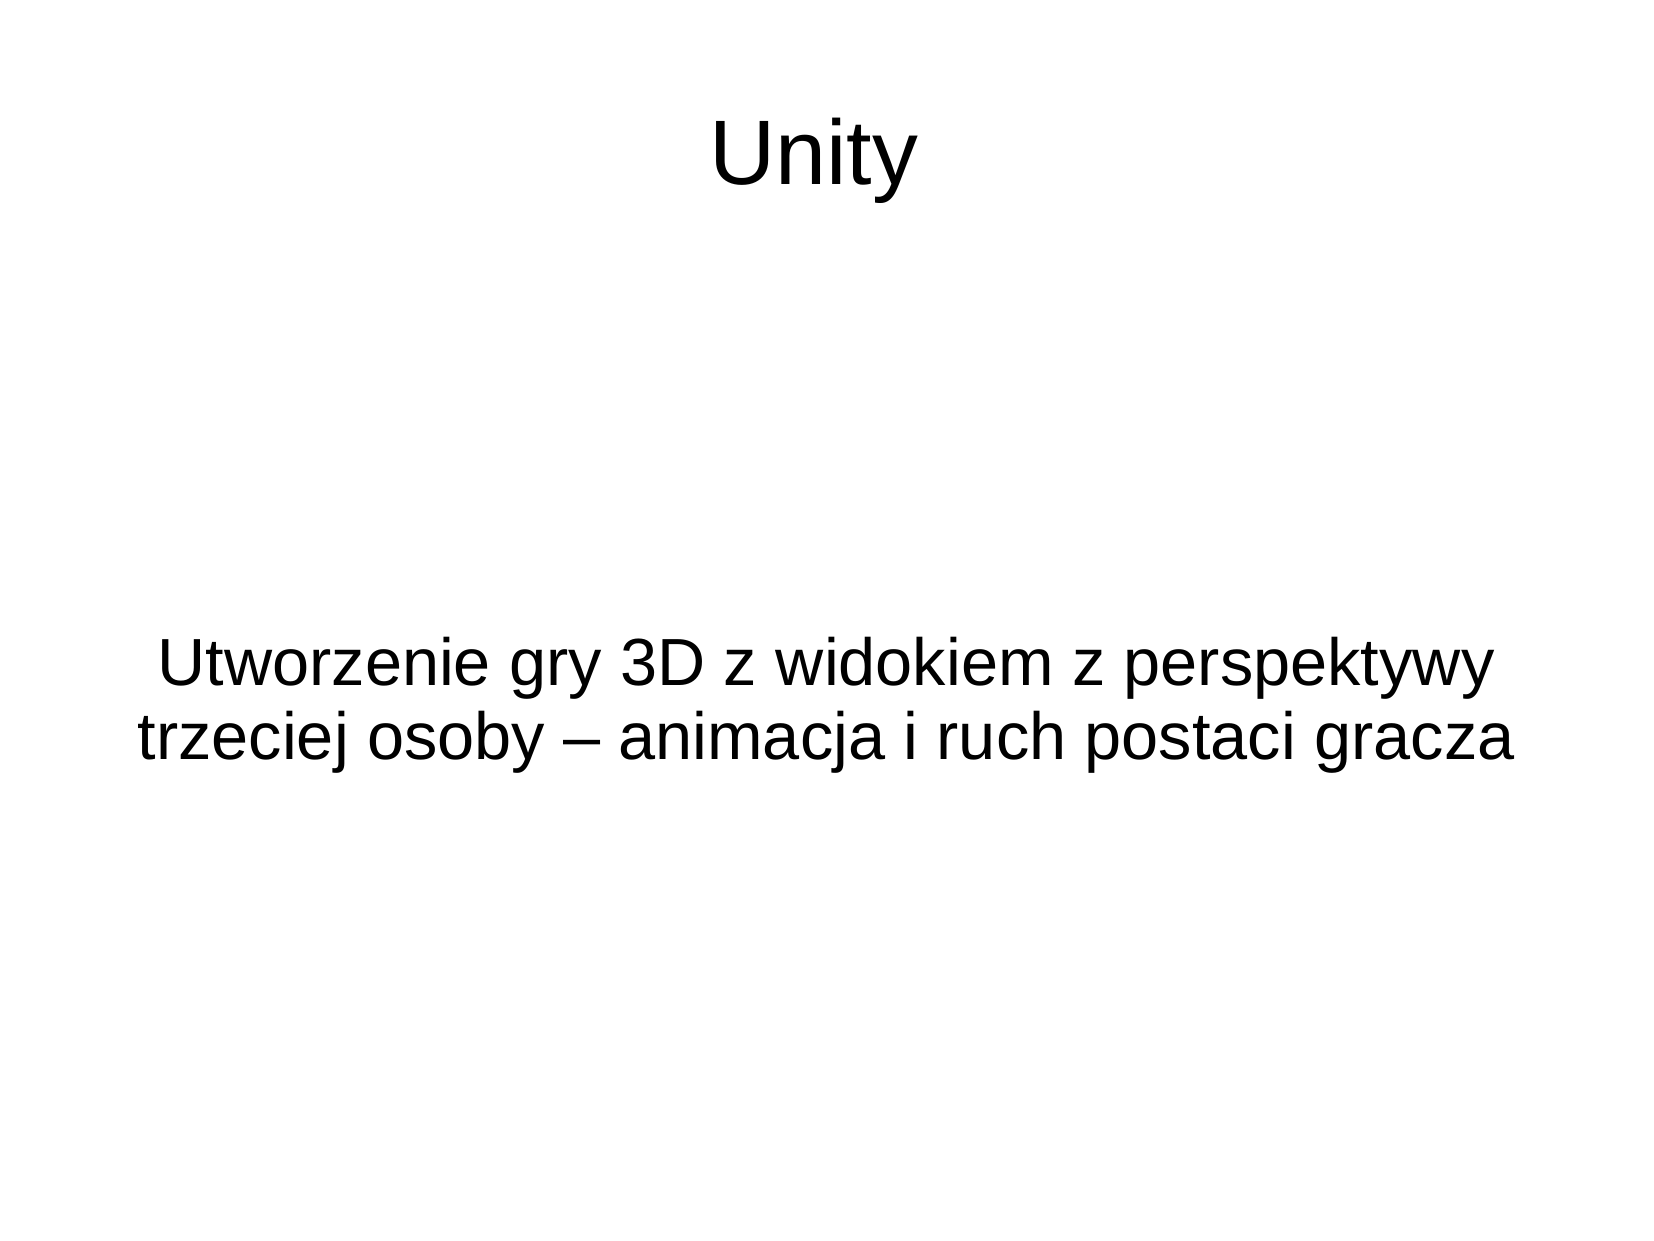

# Unity
Utworzenie gry 3D z widokiem z perspektywy trzeciej osoby – animacja i ruch postaci gracza